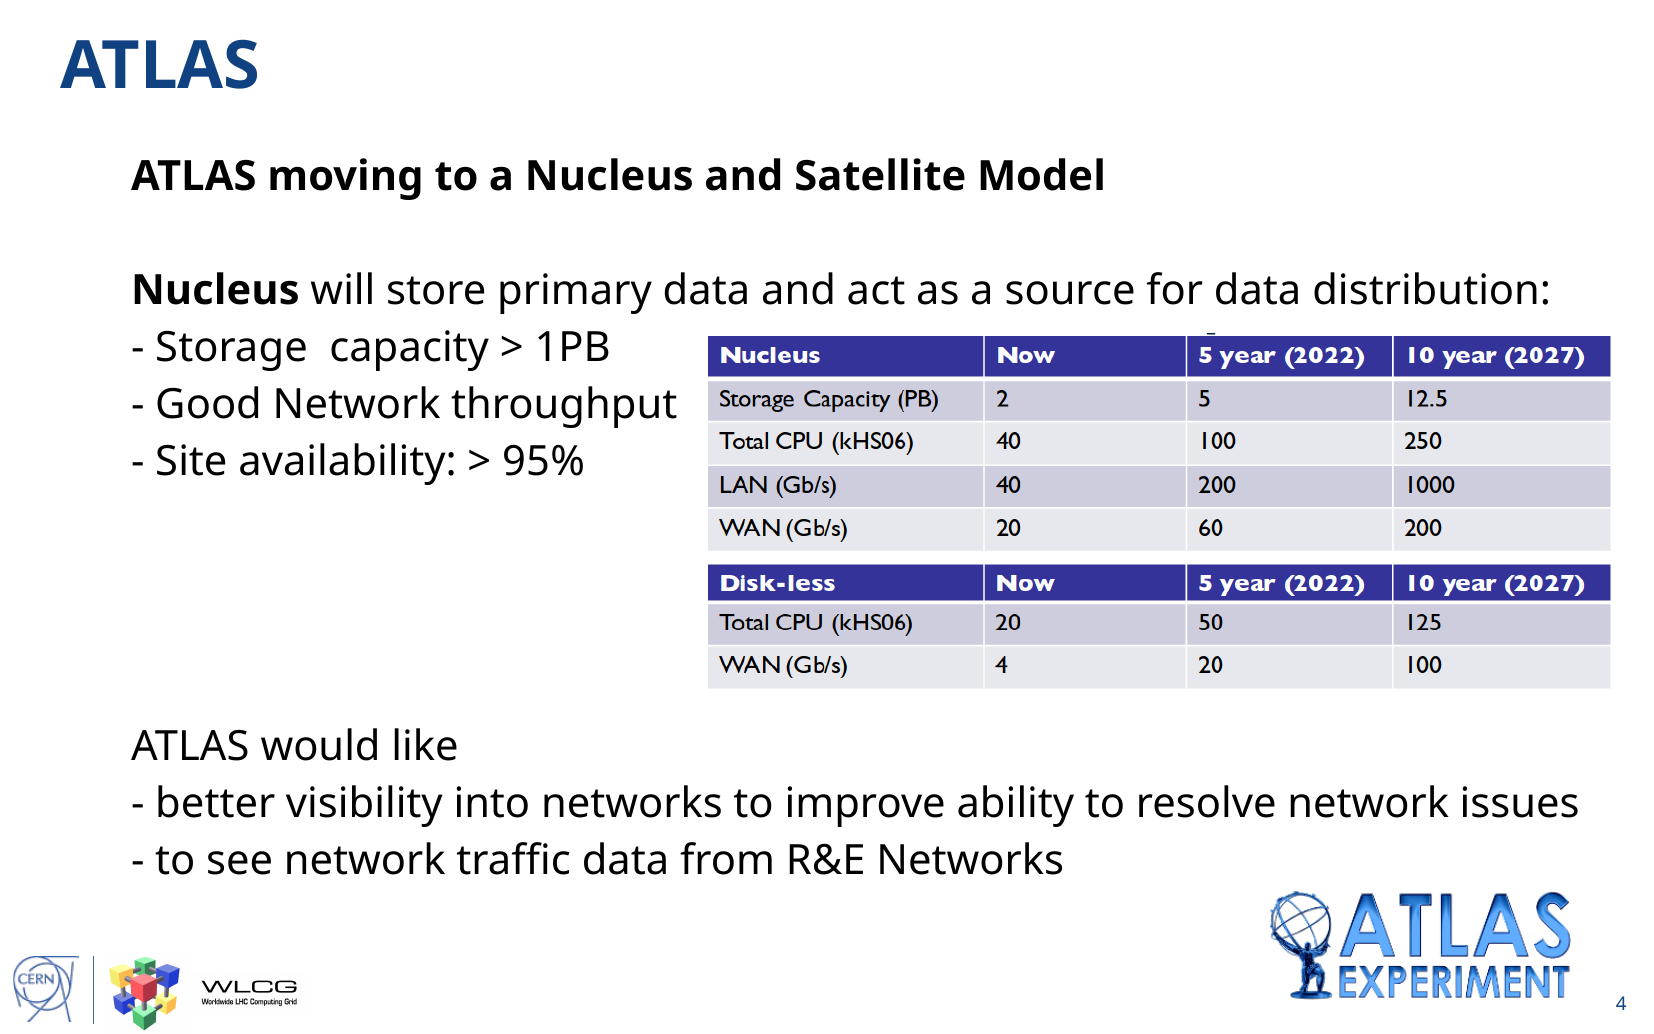

# ATLAS
ATLAS moving to a Nucleus and Satellite Model
Nucleus will store primary data and act as a source for data distribution:
- Storage capacity > 1PB
- Good Network throughput
- Site availability: > 95%
ATLAS would like
- better visibility into networks to improve ability to resolve network issues
- to see network traffic data from R&E Networks